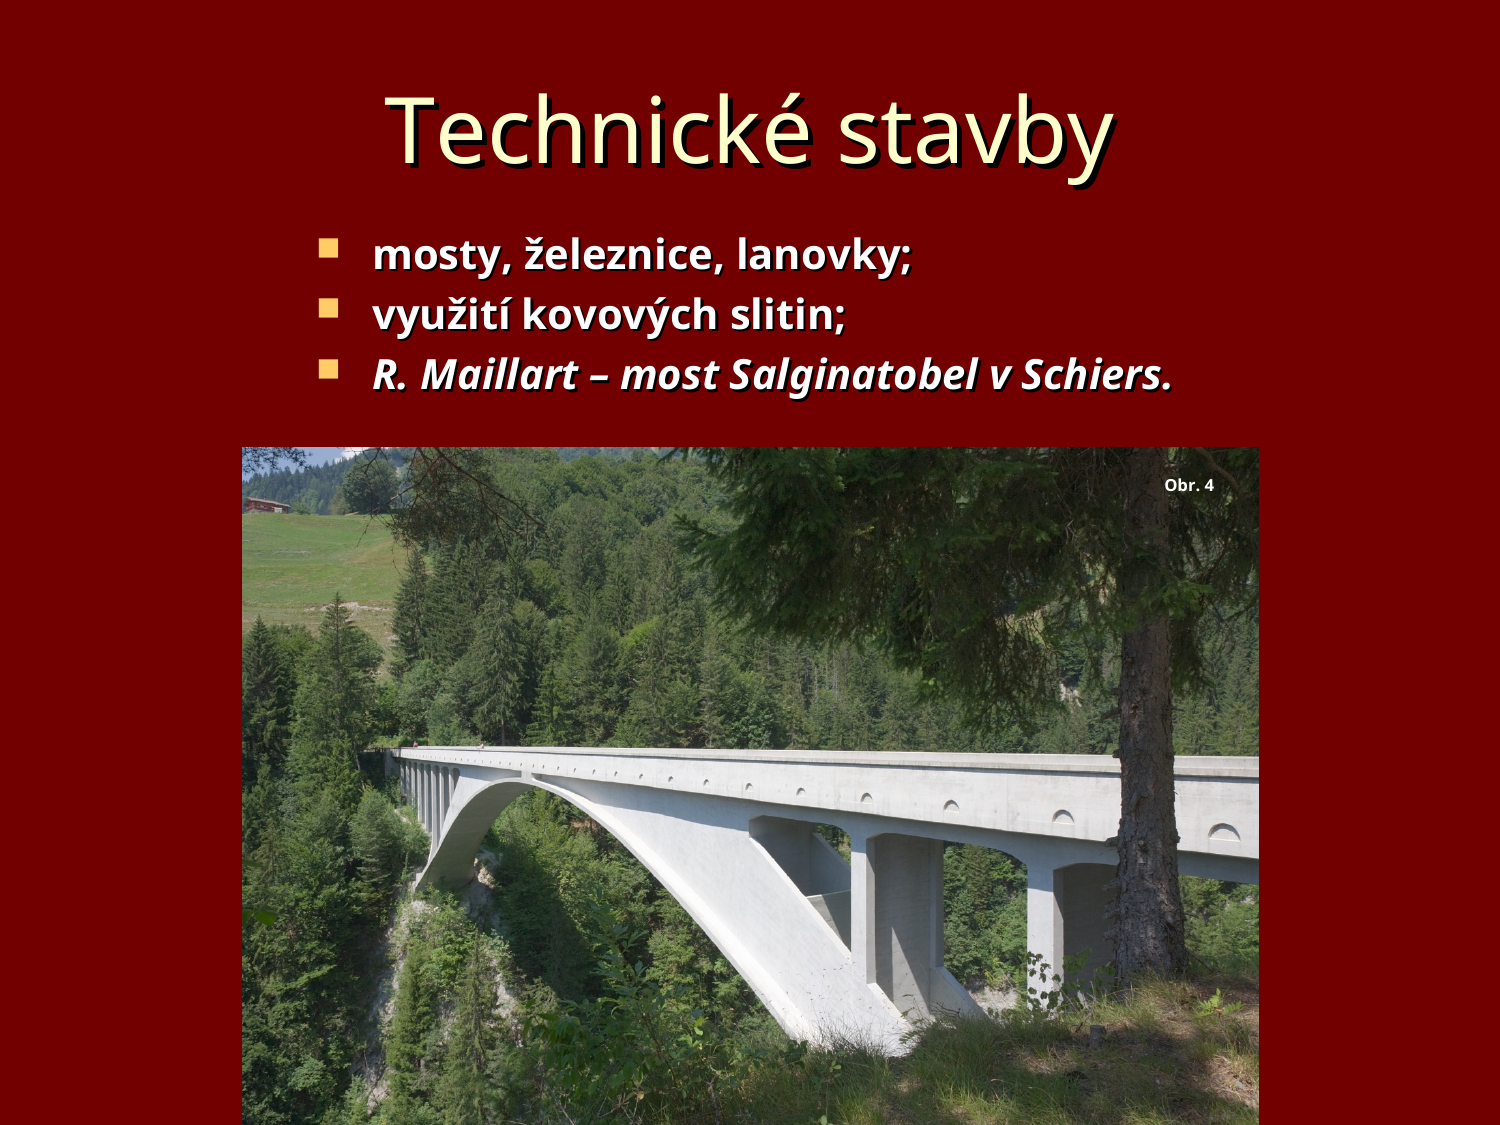

# Technické stavby
mosty, železnice, lanovky;
využití kovových slitin;
R. Maillart – most Salginatobel v Schiers.
Obr. 4